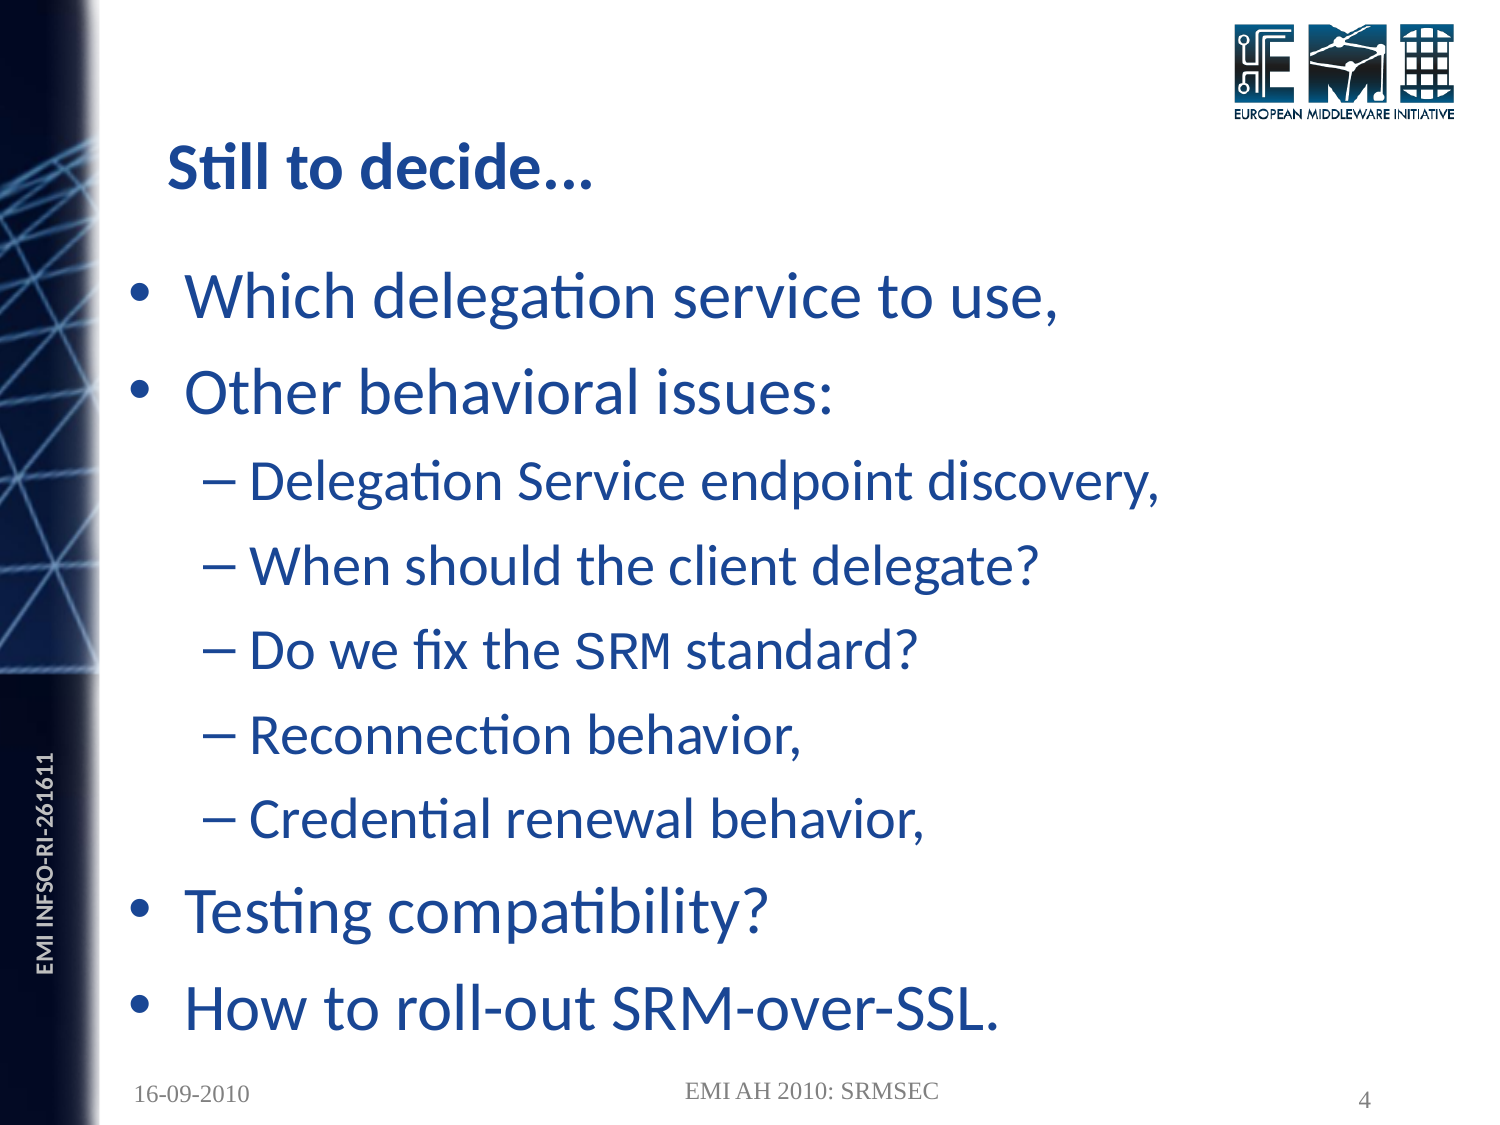

Still to decide...
# Which delegation service to use,
Other behavioral issues:
Delegation Service endpoint discovery,
When should the client delegate?
Do we fix the SRM standard?
Reconnection behavior,
Credential renewal behavior,
Testing compatibility?
How to roll-out SRM-over-SSL.
EMI AH 2010: SRMSEC
16-09-2010
4